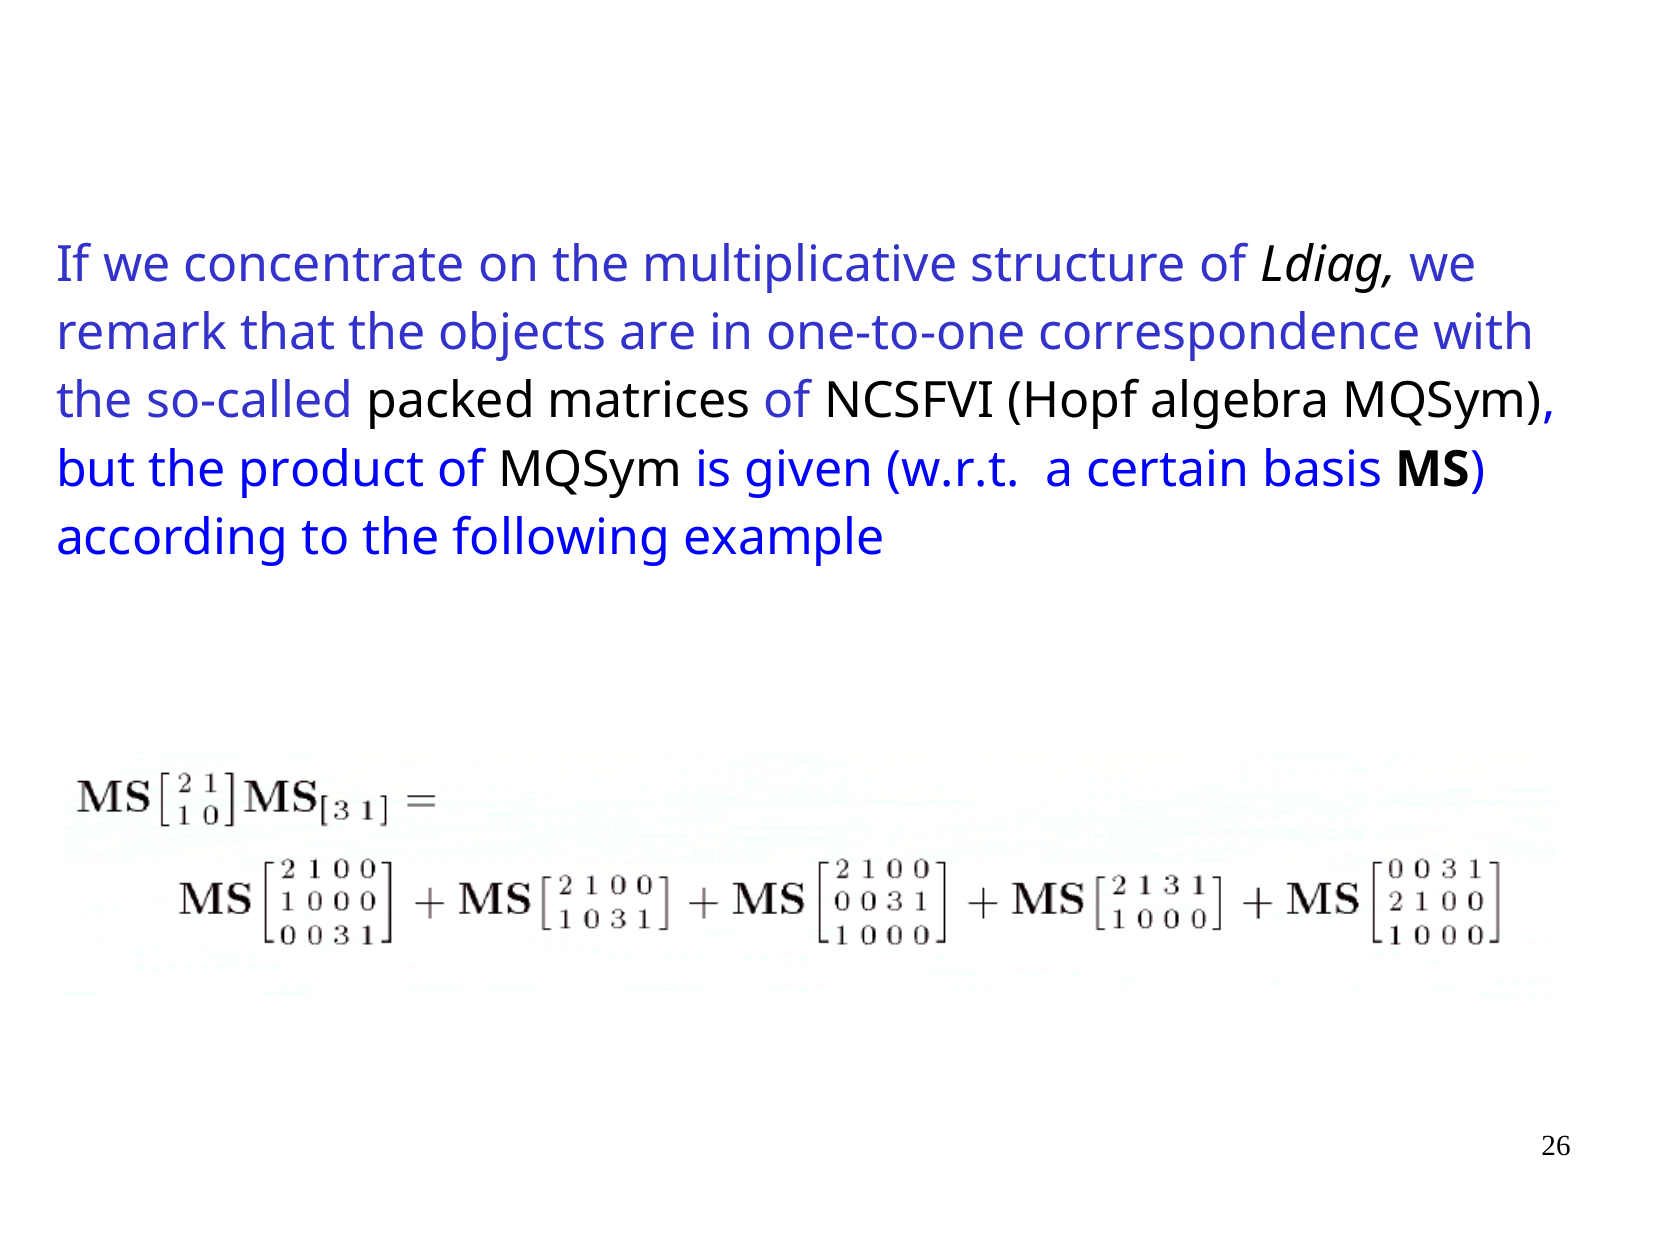

If we concentrate on the multiplicative structure of Ldiag, we remark that the objects are in one-to-one correspondence with the so-called packed matrices of NCSFVI (Hopf algebra MQSym), but the product of MQSym is given (w.r.t. a certain basis MS) according to the following example
26